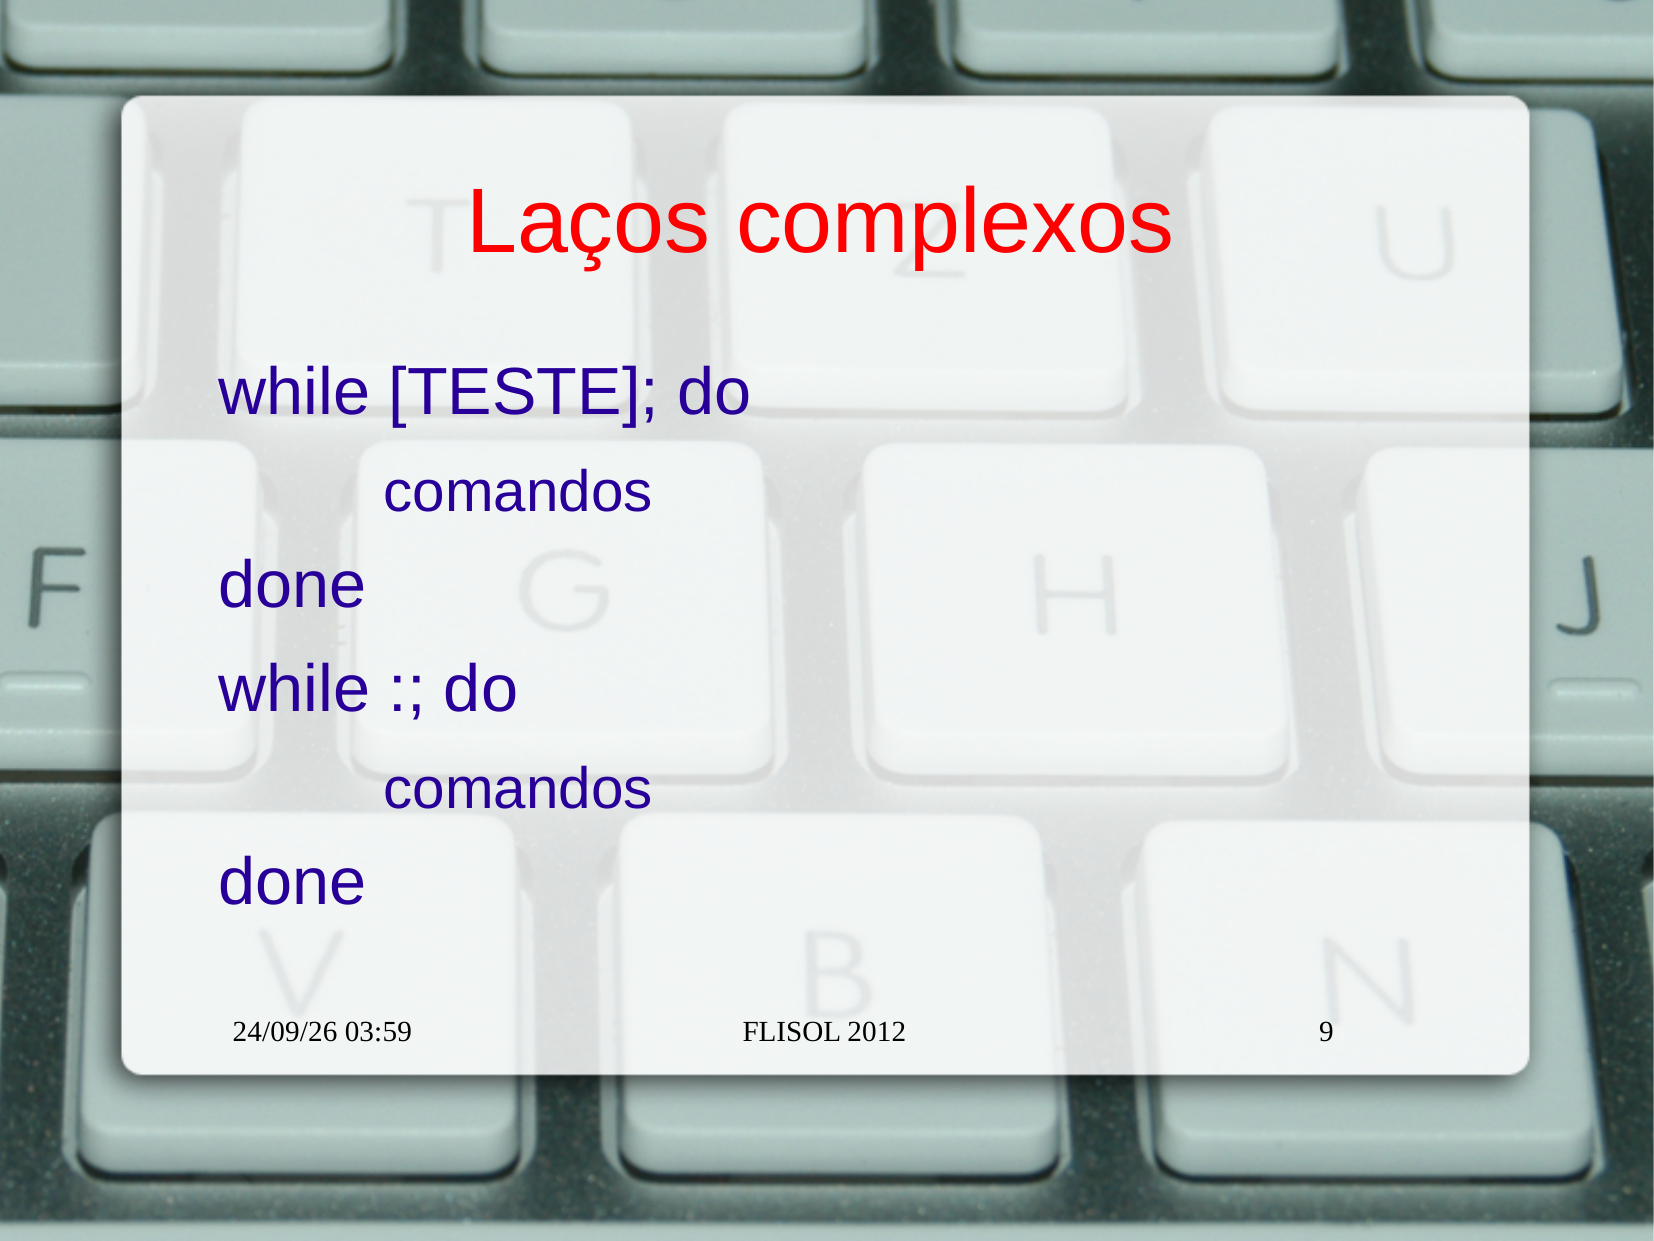

# Laços complexos
while [TESTE]; do
comandos
done
while :; do
comandos
done
FLISOL 2012
9